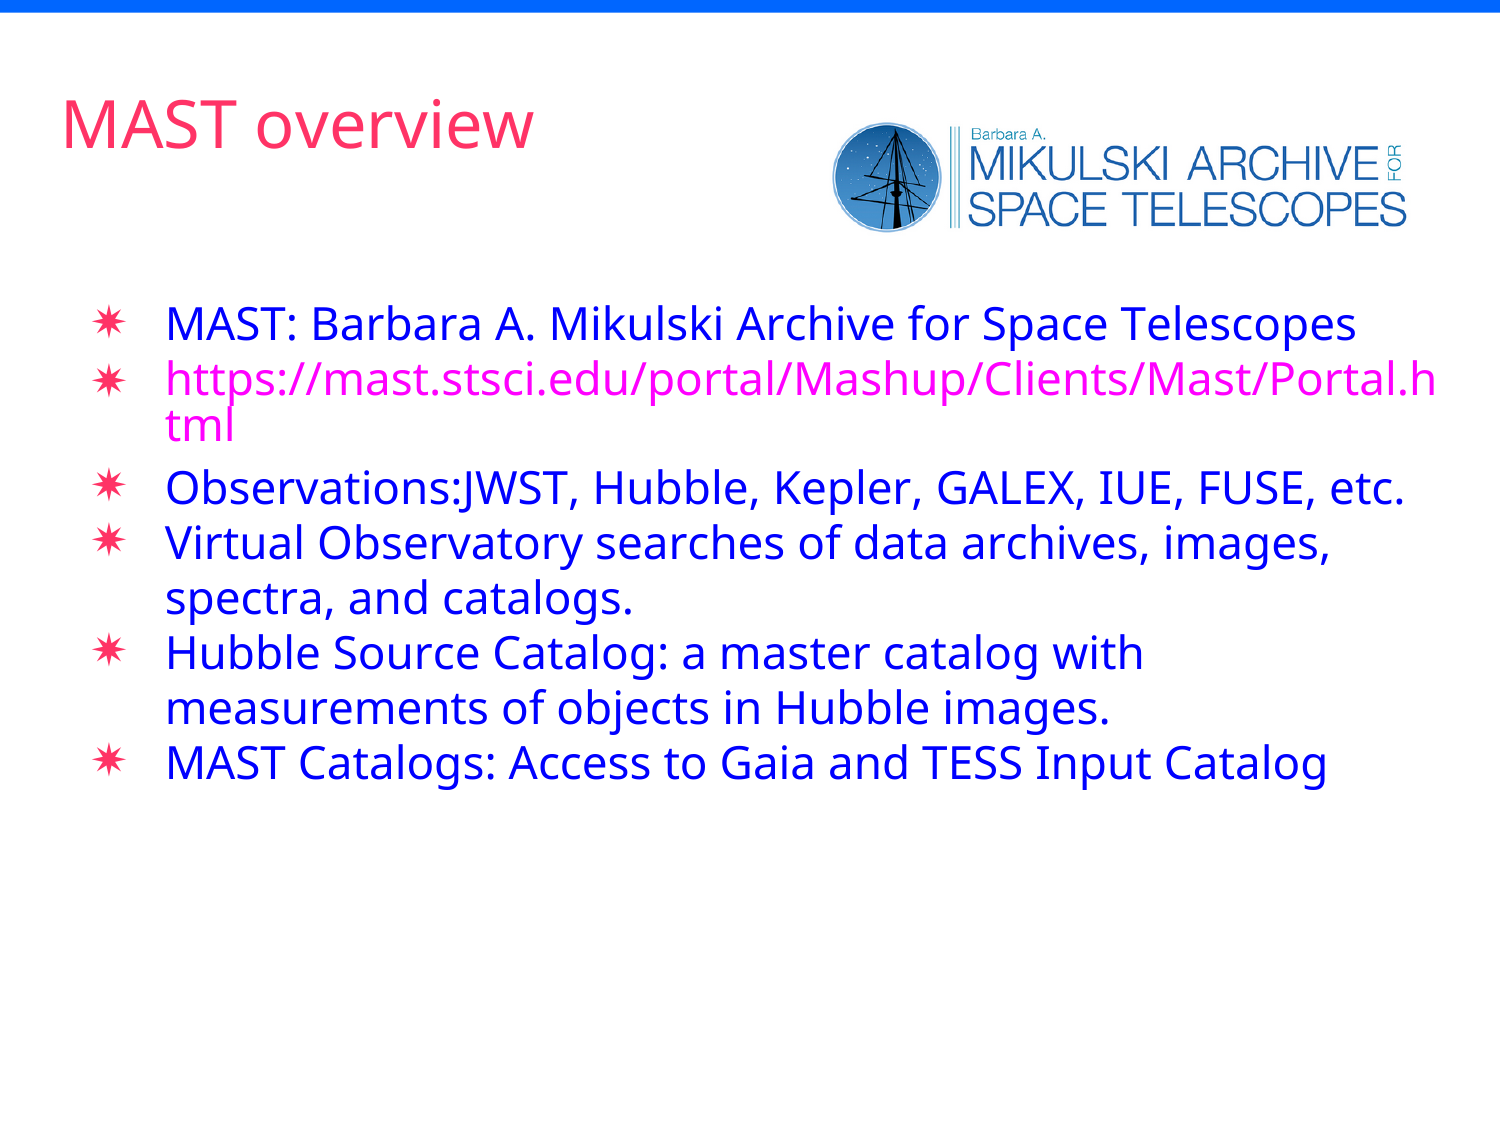

MAST overview
MAST: Barbara A. Mikulski Archive for Space Telescopes
https://mast.stsci.edu/portal/Mashup/Clients/Mast/Portal.html
Observations:JWST, Hubble, Kepler, GALEX, IUE, FUSE, etc.
Virtual Observatory searches of data archives, images, spectra, and catalogs.
Hubble Source Catalog: a master catalog with measurements of objects in Hubble images.
MAST Catalogs: Access to Gaia and TESS Input Catalog
2